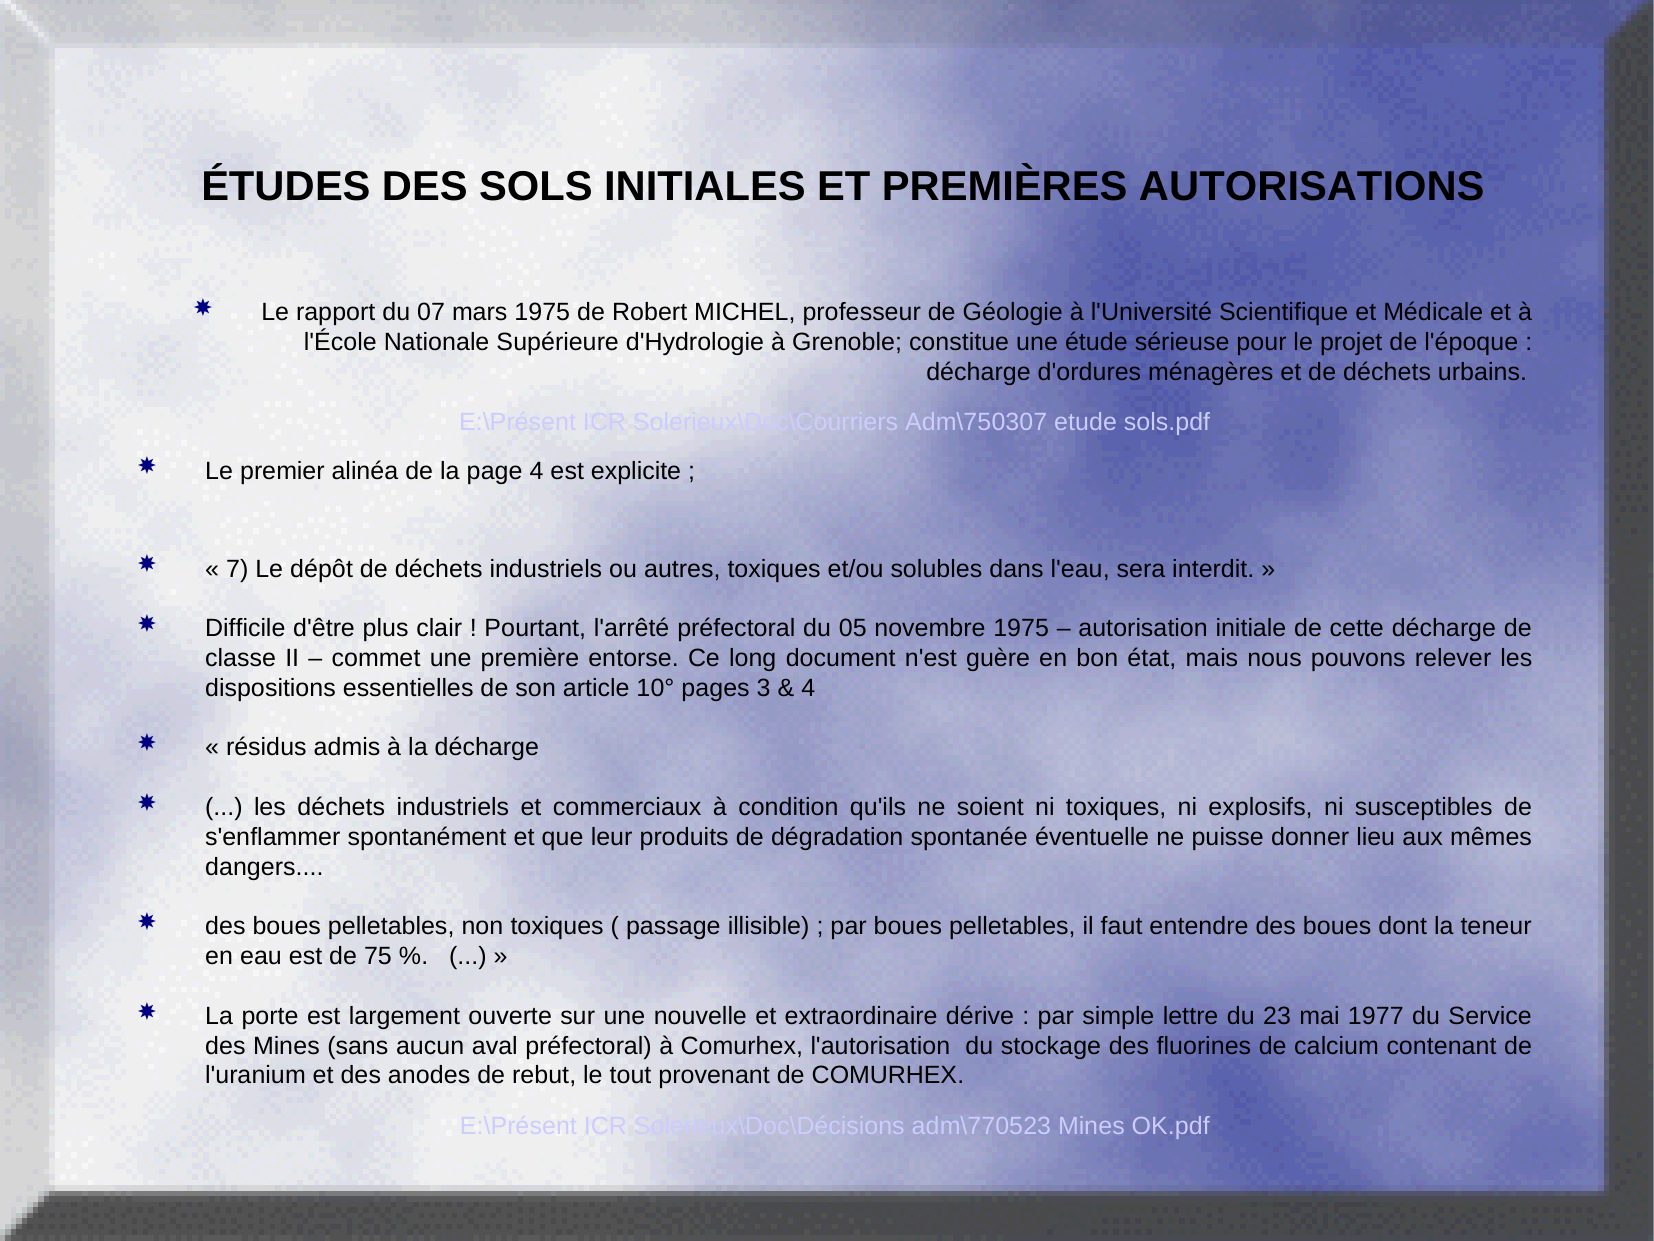

# ÉTUDES DES SOLS INITIALES ET PREMIÈRES AUTORISATIONS
Le rapport du 07 mars 1975 de Robert MICHEL, professeur de Géologie à l'Université Scientifique et Médicale et à l'École Nationale Supérieure d'Hydrologie à Grenoble; constitue une étude sérieuse pour le projet de l'époque : décharge d'ordures ménagères et de déchets urbains.
E:\Présent ICR Solerieux\Doc\Courriers Adm\750307 etude sols.pdf
Le premier alinéa de la page 4 est explicite ;
« 7) Le dépôt de déchets industriels ou autres, toxiques et/ou solubles dans l'eau, sera interdit. »
Difficile d'être plus clair ! Pourtant, l'arrêté préfectoral du 05 novembre 1975 – autorisation initiale de cette décharge de classe II – commet une première entorse. Ce long document n'est guère en bon état, mais nous pouvons relever les dispositions essentielles de son article 10° pages 3 & 4
« résidus admis à la décharge
(...) les déchets industriels et commerciaux à condition qu'ils ne soient ni toxiques, ni explosifs, ni susceptibles de s'enflammer spontanément et que leur produits de dégradation spontanée éventuelle ne puisse donner lieu aux mêmes dangers....
des boues pelletables, non toxiques ( passage illisible) ; par boues pelletables, il faut entendre des boues dont la teneur en eau est de 75 %. (...) »
La porte est largement ouverte sur une nouvelle et extraordinaire dérive : par simple lettre du 23 mai 1977 du Service des Mines (sans aucun aval préfectoral) à Comurhex, l'autorisation du stockage des fluorines de calcium contenant de l'uranium et des anodes de rebut, le tout provenant de COMURHEX.
E:\Présent ICR Solerieux\Doc\Décisions adm\770523 Mines OK.pdf